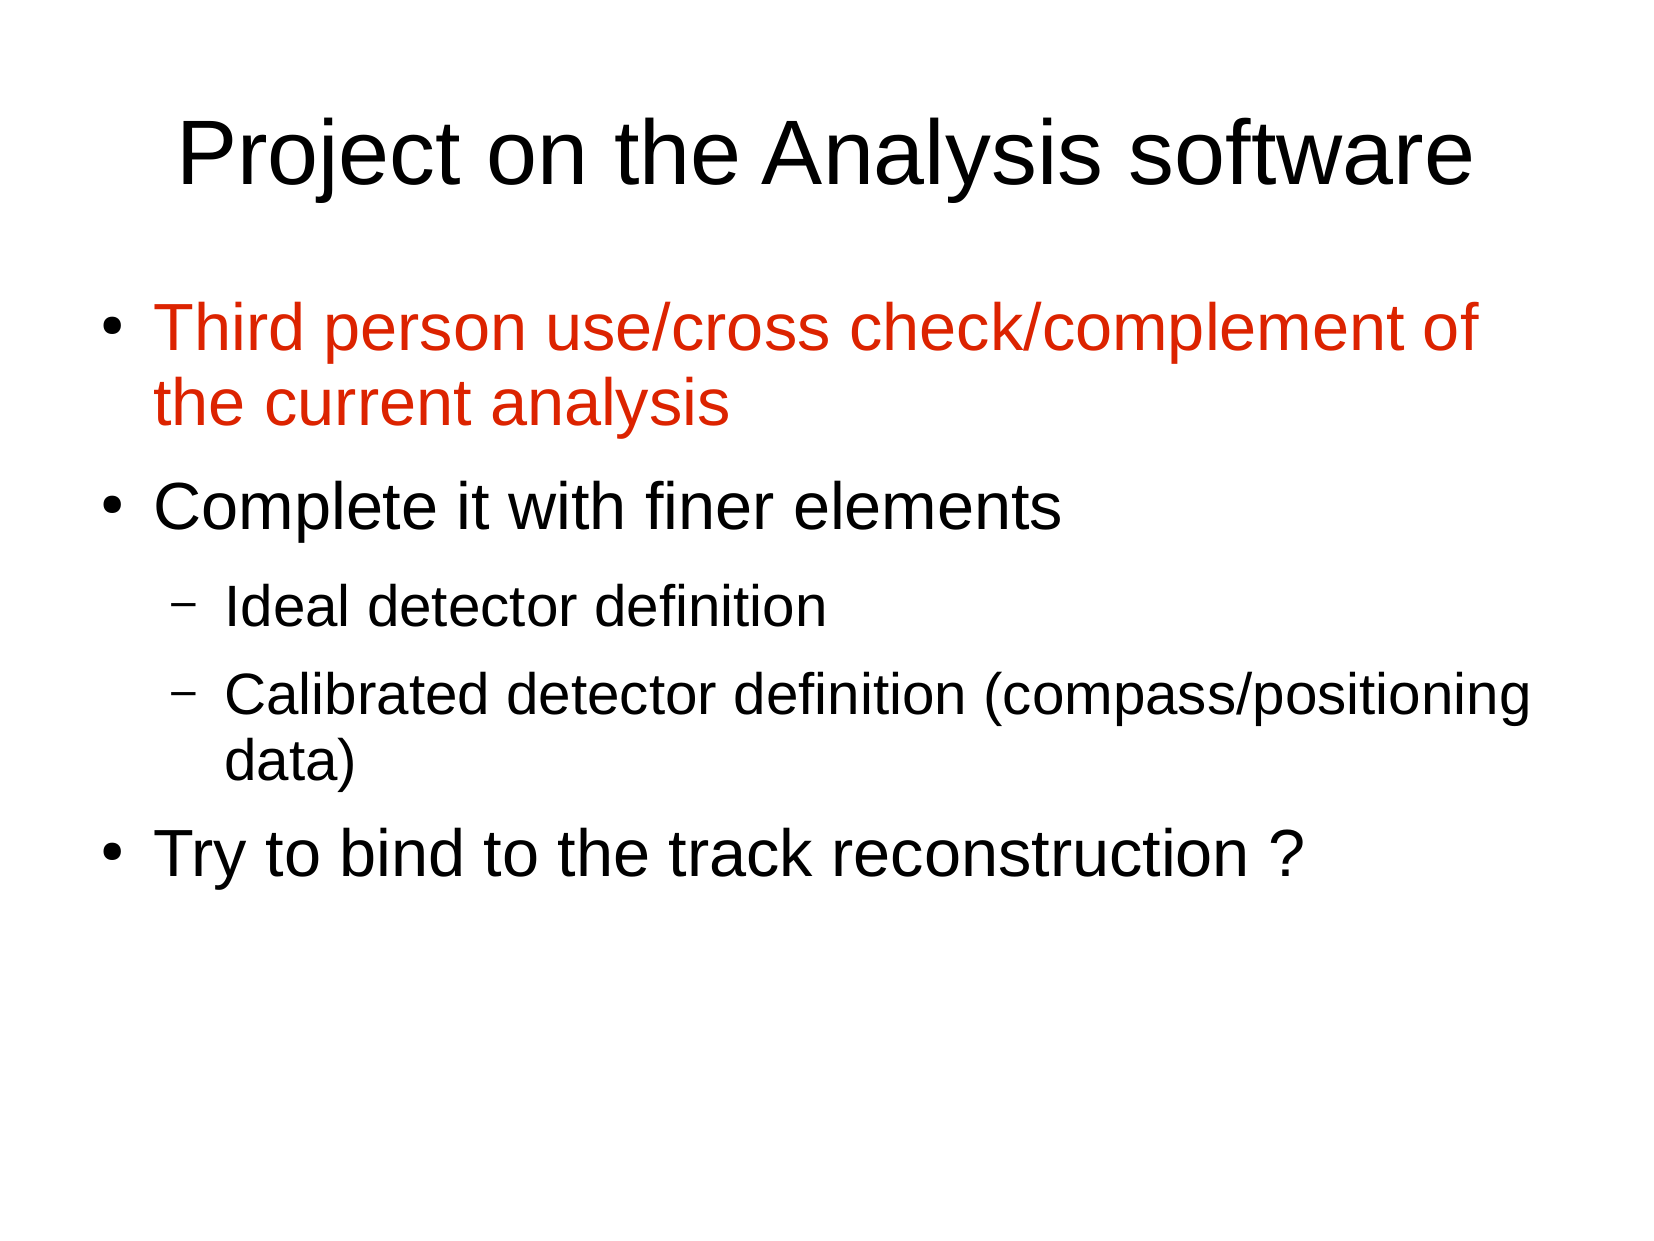

# Project on the Analysis software
Third person use/cross check/complement of the current analysis
Complete it with finer elements
Ideal detector definition
Calibrated detector definition (compass/positioning data)
Try to bind to the track reconstruction ?